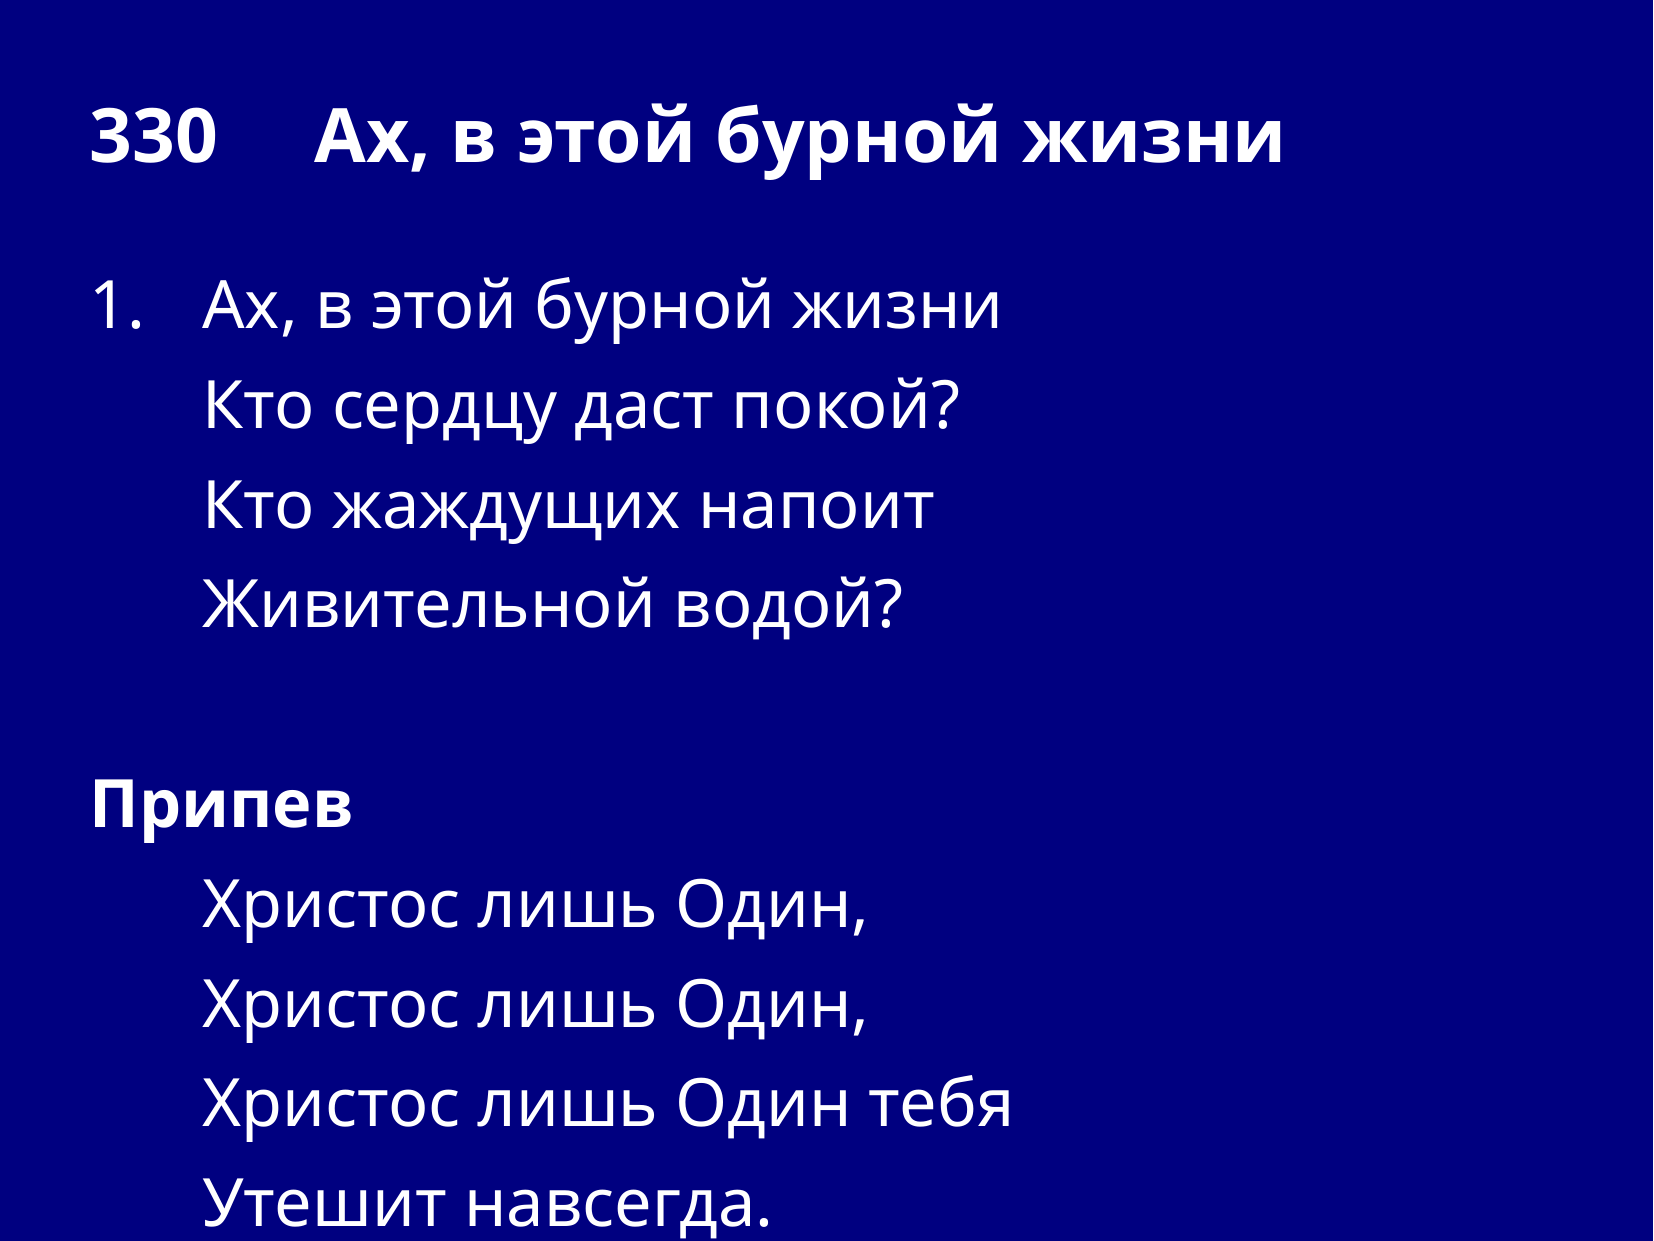

330	Ах, в этой бурной жизни
1.	Ах, в этой бурной жизни
	Кто сердцу даст покой?
	Кто жаждущих напоит
	Живительной водой?
Припев
	Христос лишь Один,
	Христос лишь Один,
	Христос лишь Один тебя
	Утешит навсегда.